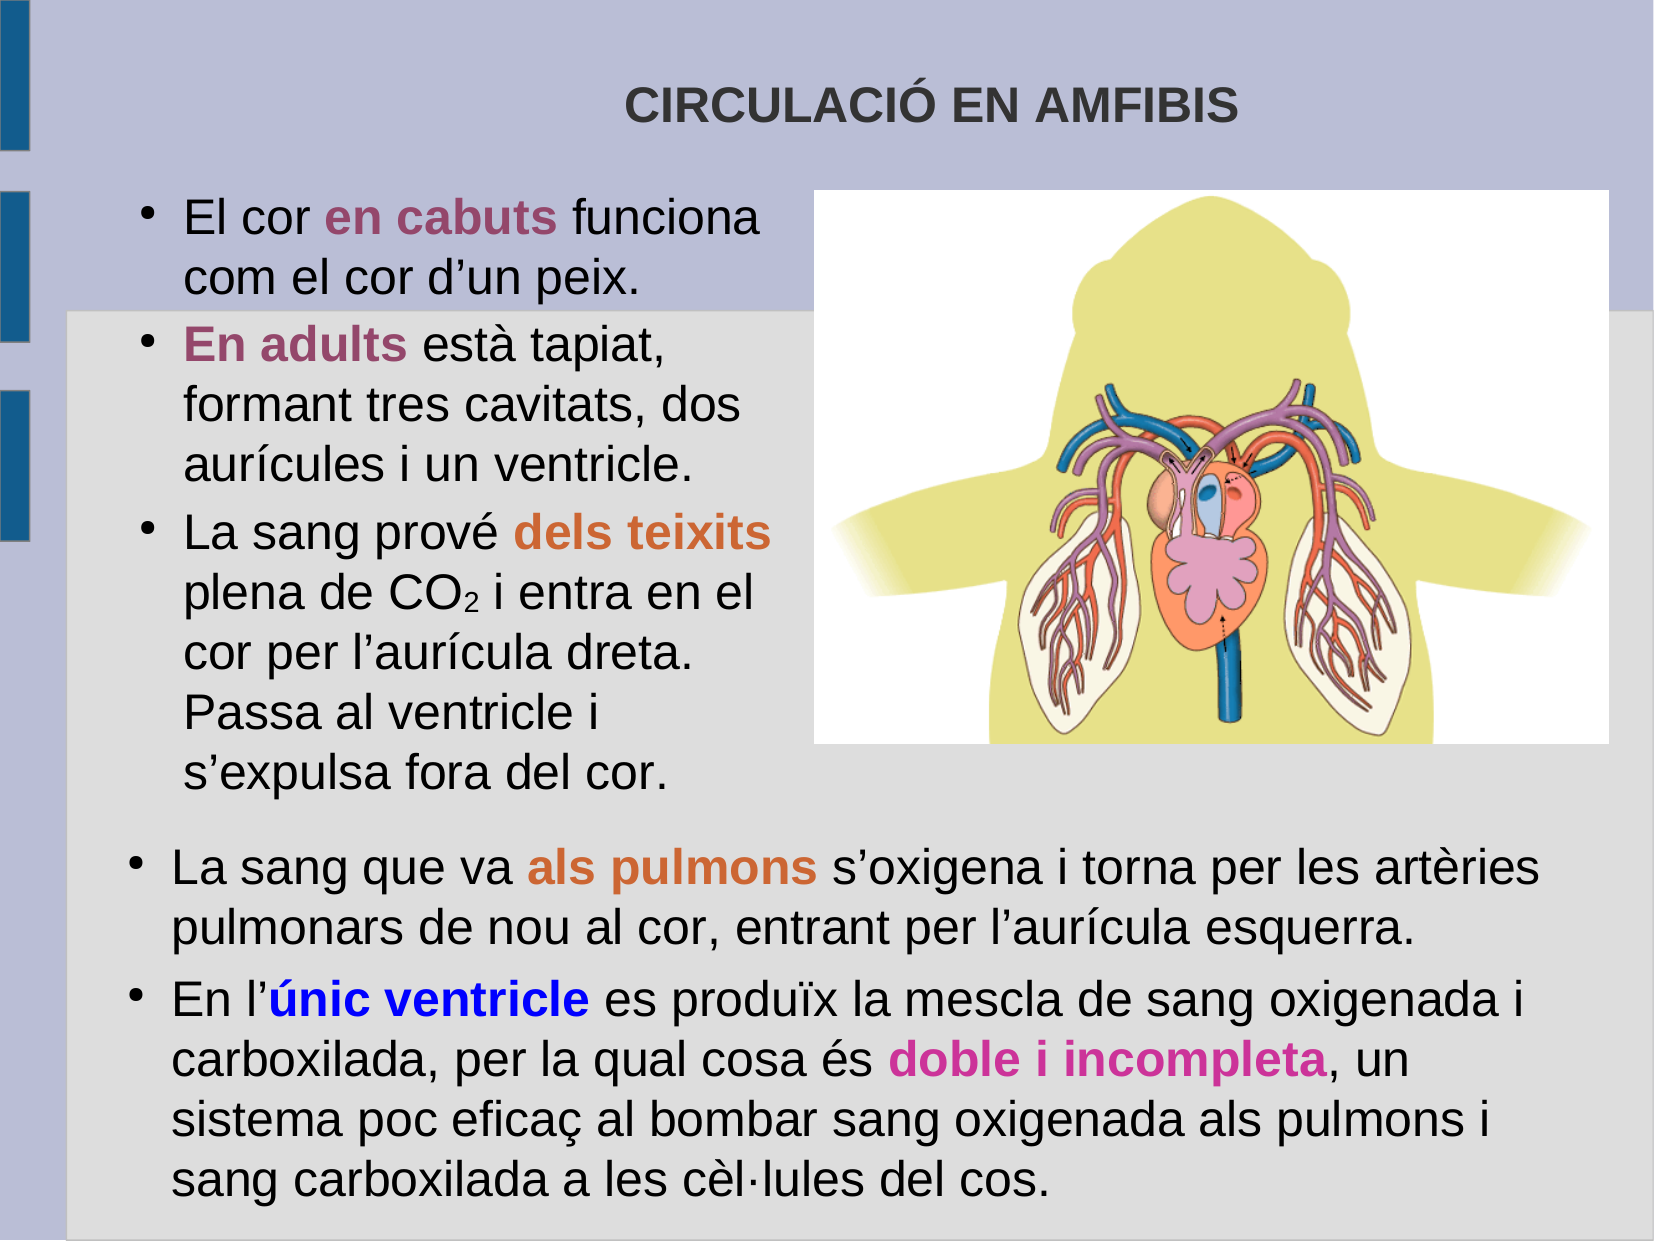

CIRCULACIÓ EN AMFIBIS
El cor en cabuts funciona com el cor d’un peix.
En adults està tapiat, formant tres cavitats, dos aurícules i un ventricle.
La sang prové dels teixits plena de CO2 i entra en el cor per l’aurícula dreta. Passa al ventricle i s’expulsa fora del cor.
La sang que va als pulmons s’oxigena i torna per les artèries pulmonars de nou al cor, entrant per l’aurícula esquerra.
En l’únic ventricle es produïx la mescla de sang oxigenada i carboxilada, per la qual cosa és doble i incompleta, un sistema poc eficaç al bombar sang oxigenada als pulmons i sang carboxilada a les cèl·lules del cos.